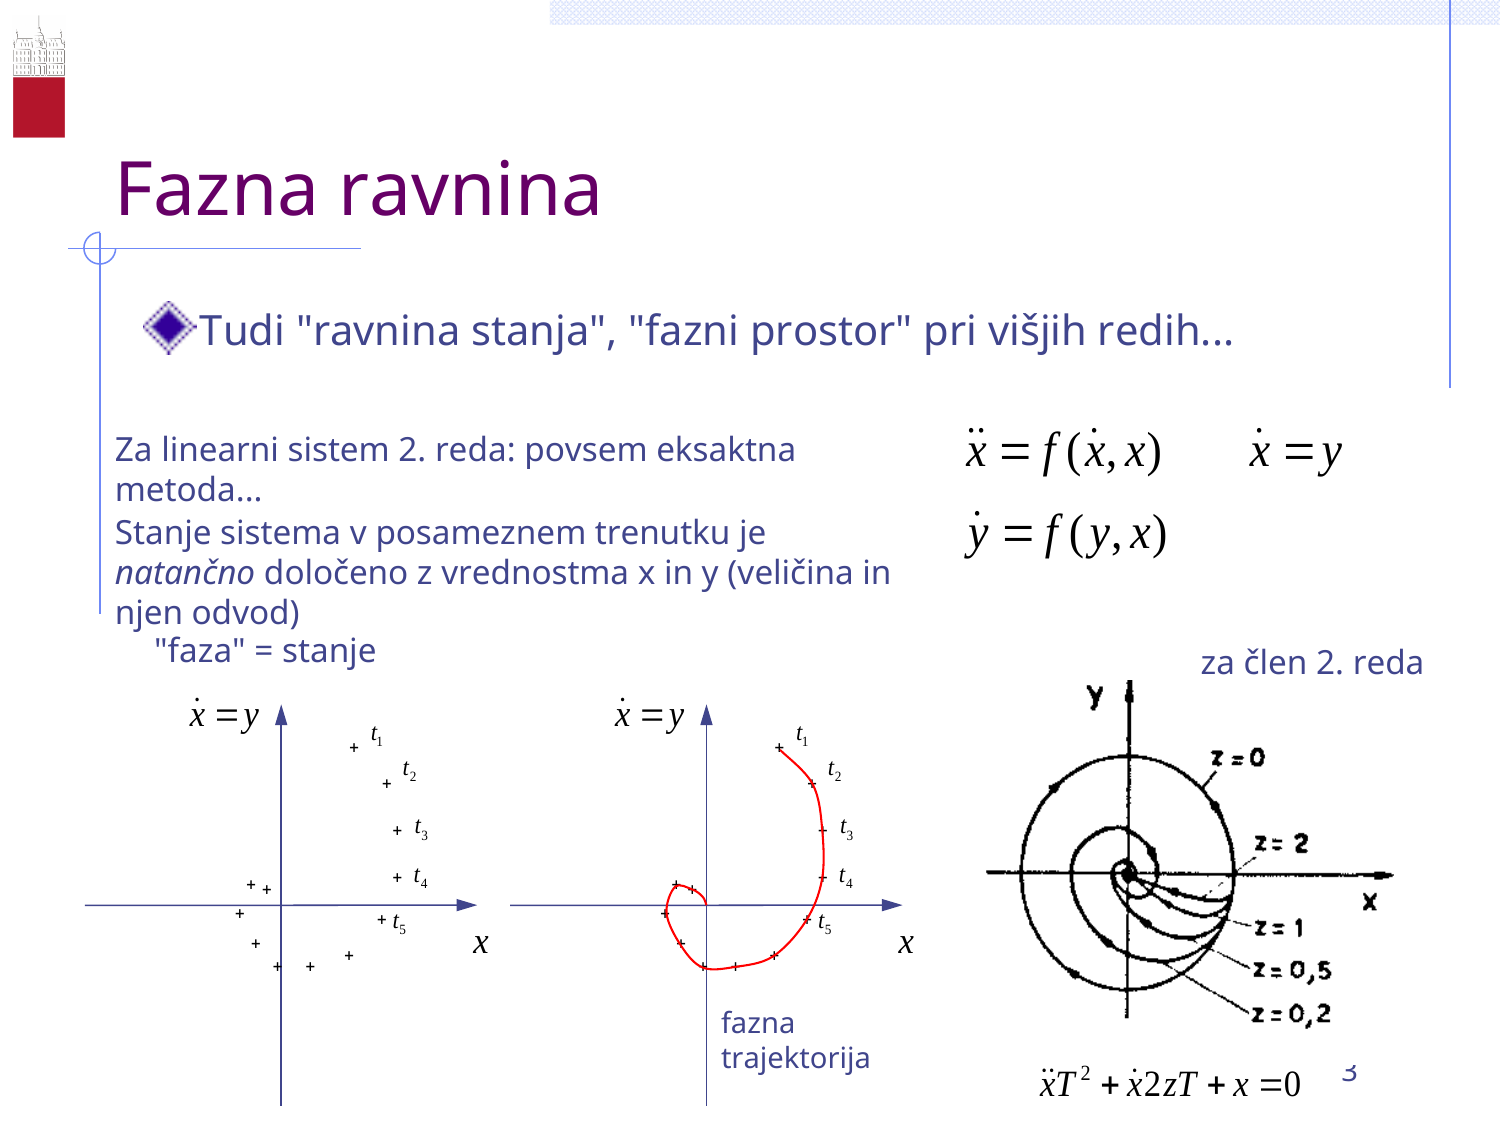

Fazna ravnina
# Tudi "ravnina stanja", "fazni prostor" pri višjih redih...
Za linearni sistem 2. reda: povsem eksaktna metoda...
Stanje sistema v posameznem trenutku je natančno določeno z vrednostma x in y (veličina in njen odvod)
"faza" = stanje
za člen 2. reda
fazna trajektorija
2